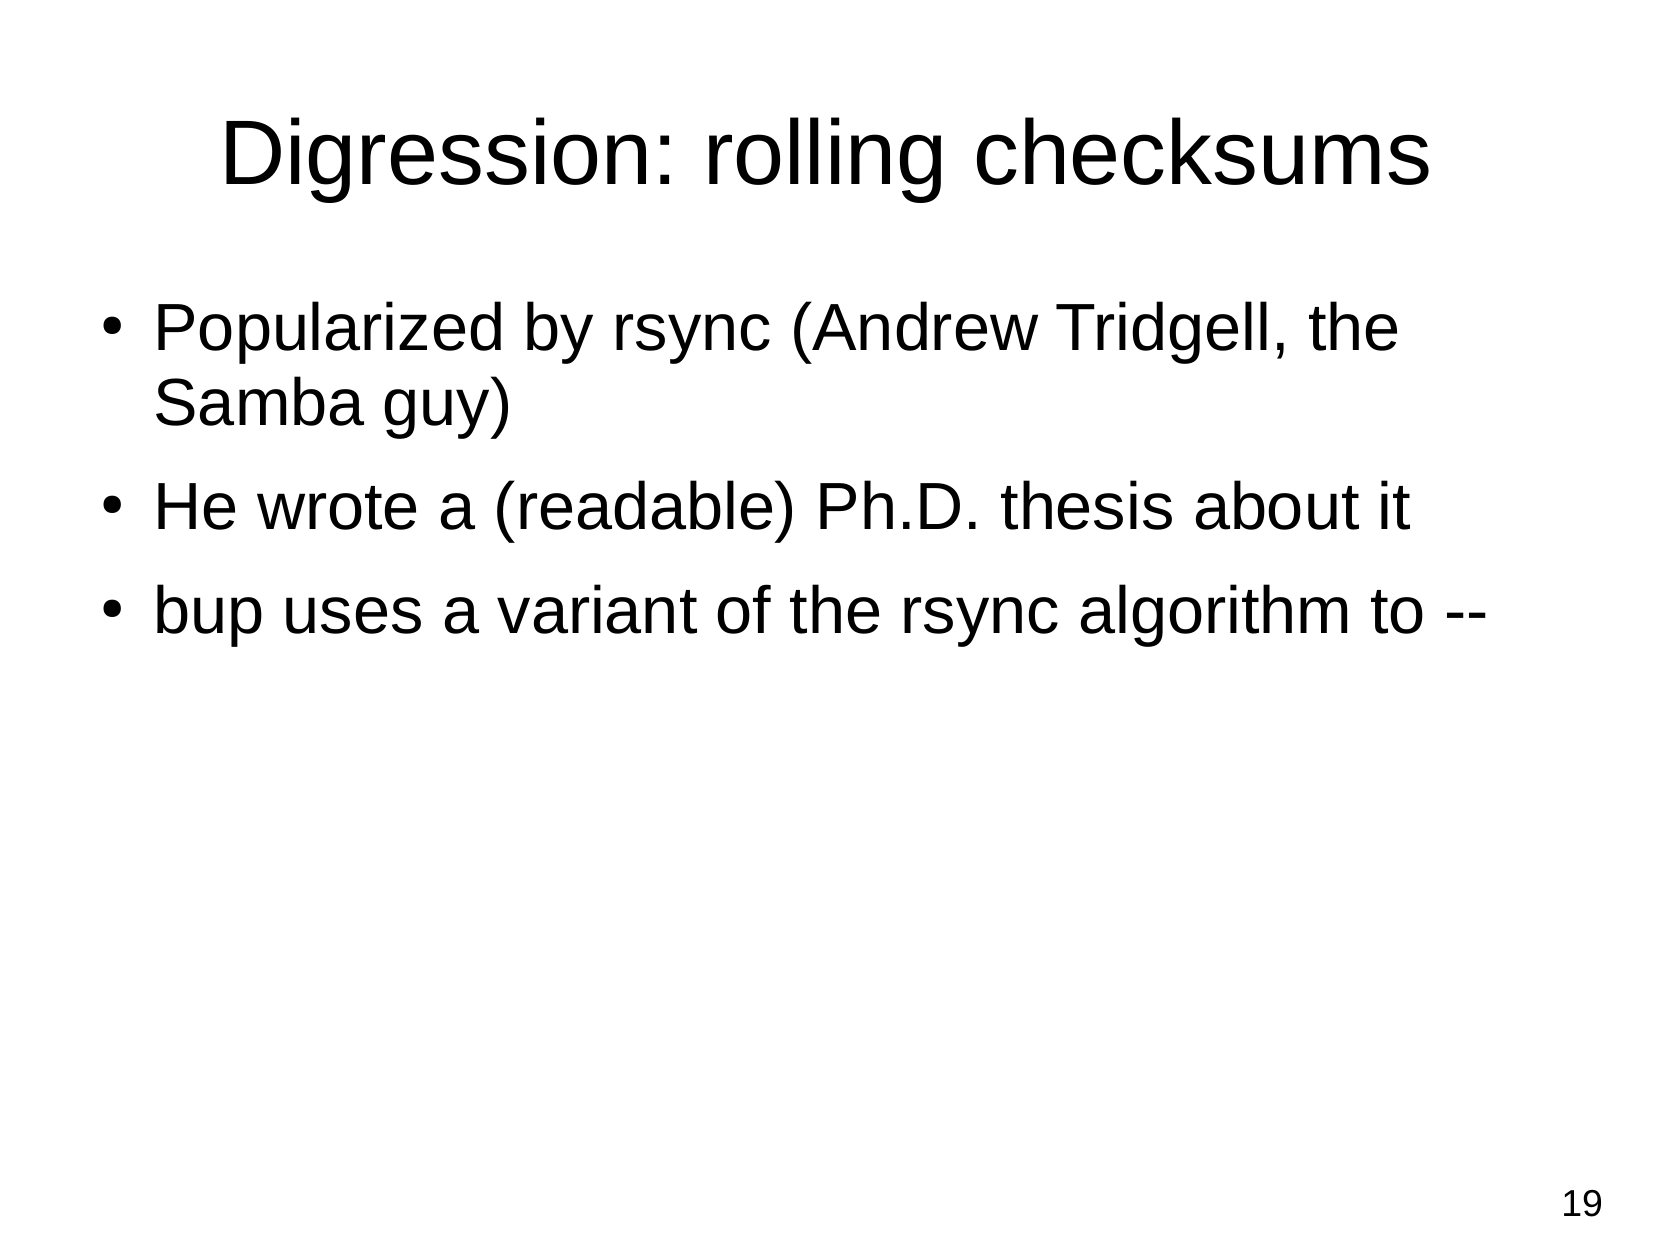

# Digression: rolling checksums
Popularized by rsync (Andrew Tridgell, the Samba guy)
He wrote a (readable) Ph.D. thesis about it
bup uses a variant of the rsync algorithm to --
19